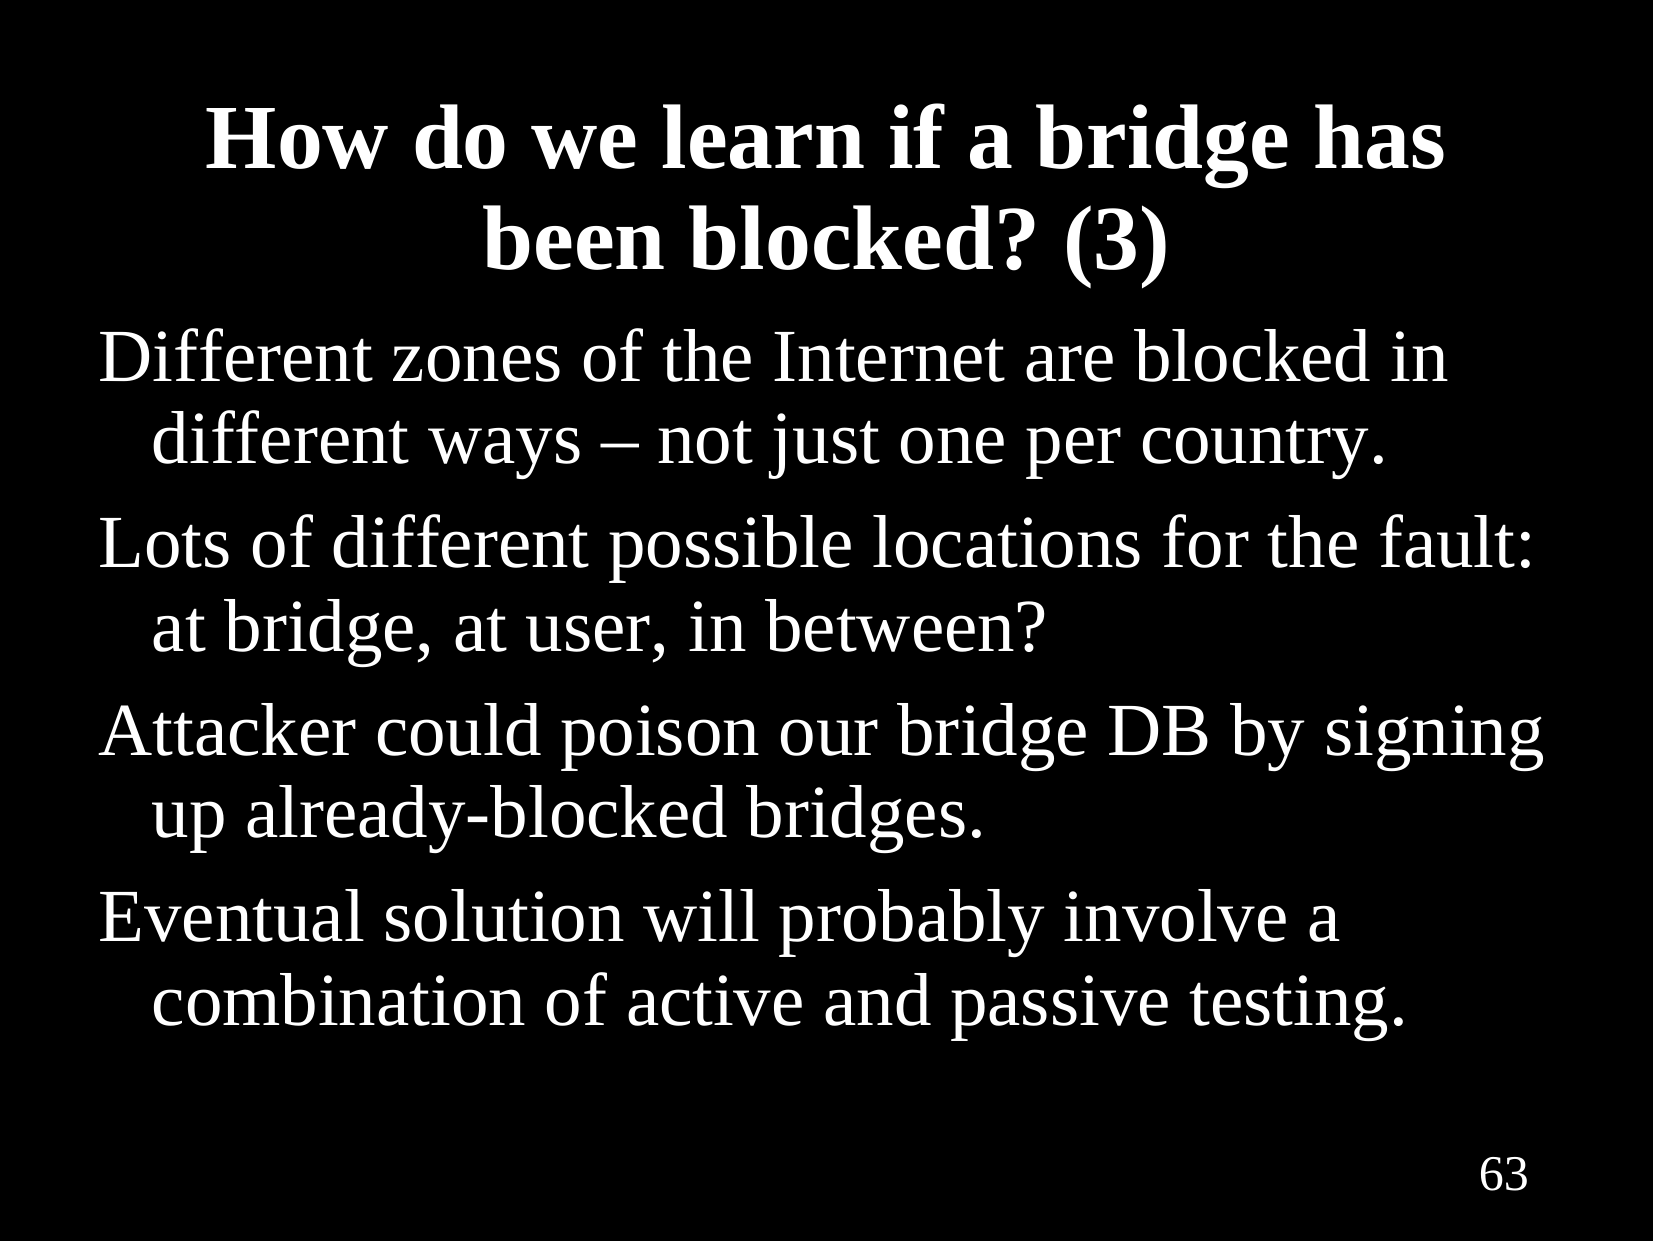

# How do we learn if a bridge has been blocked? (3)
Different zones of the Internet are blocked in different ways – not just one per country.
Lots of different possible locations for the fault: at bridge, at user, in between?
Attacker could poison our bridge DB by signing up already-blocked bridges.
Eventual solution will probably involve a combination of active and passive testing.